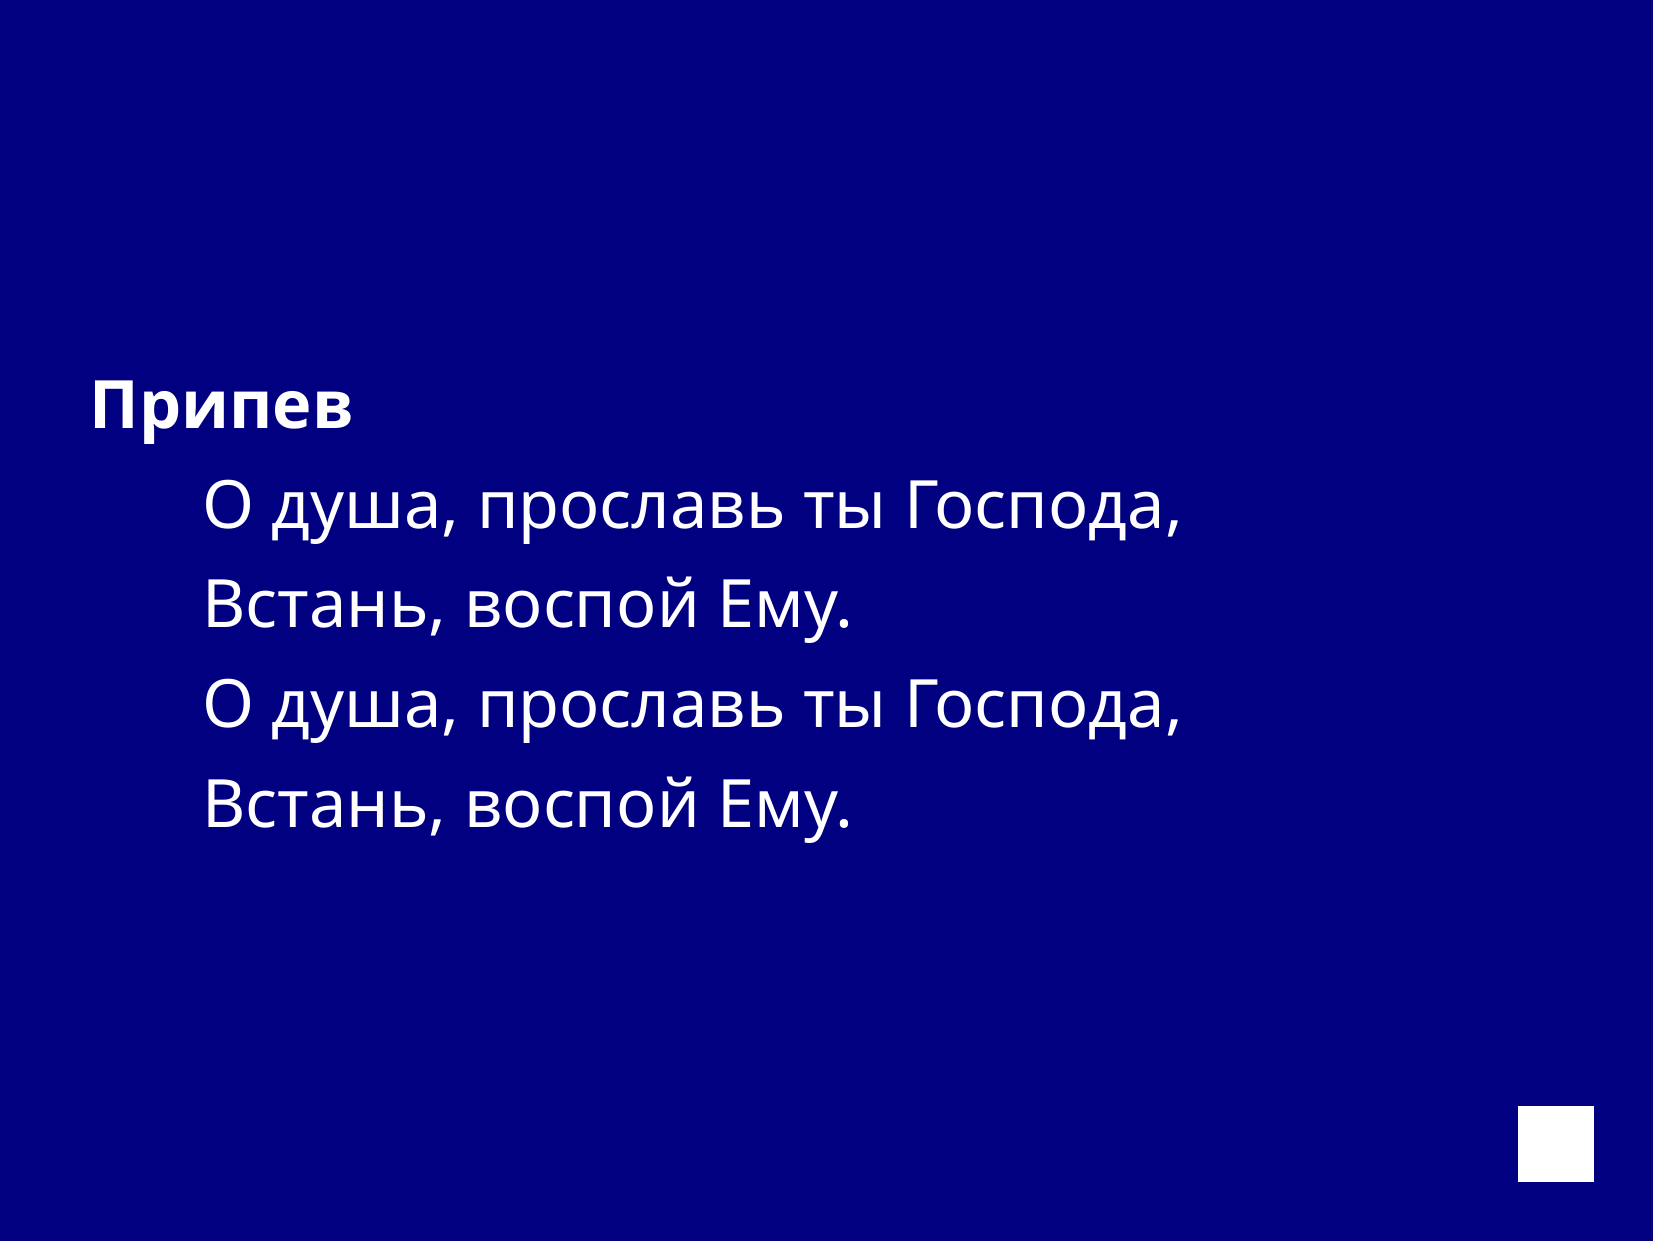

Припев
	О душа, прославь ты Господа,
	Встань, воспой Ему.
	О душа, прославь ты Господа,
	Встань, воспой Ему.